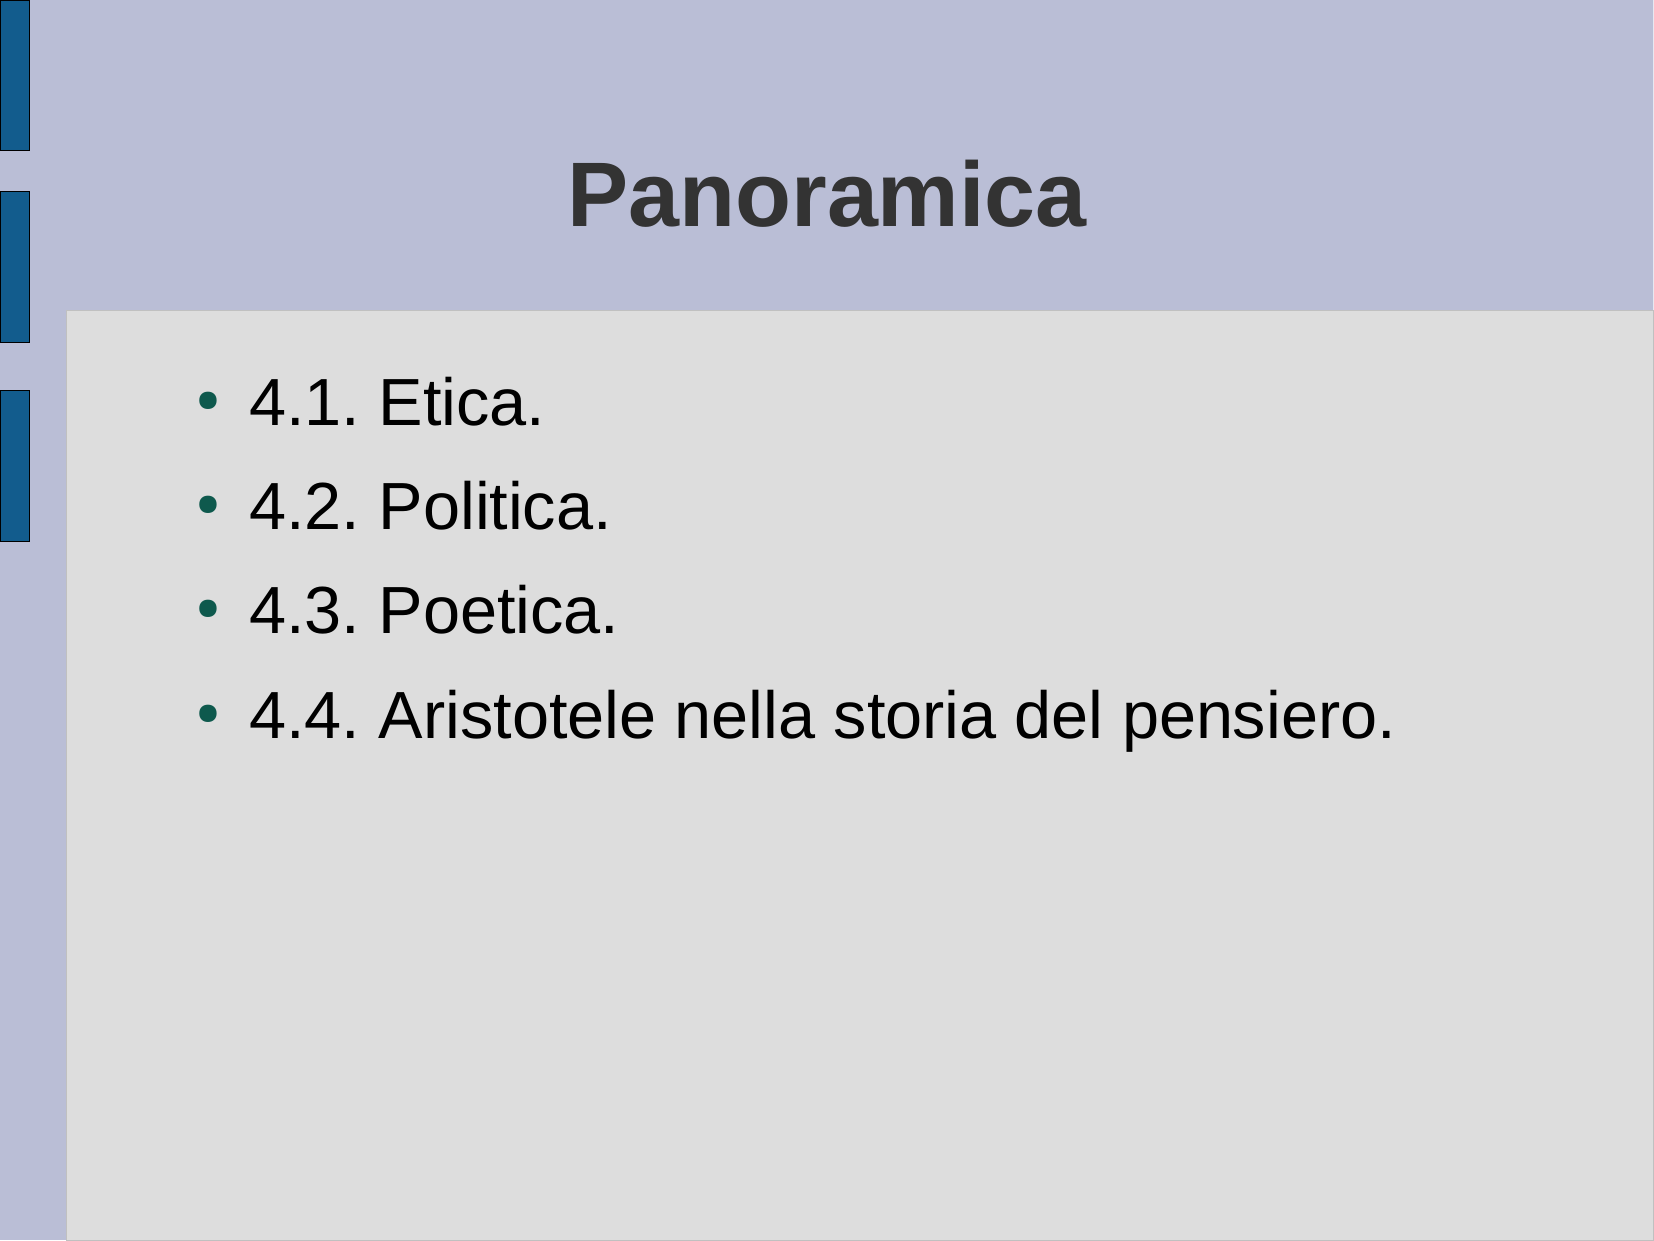

# Panoramica
4.1. Etica.
4.2. Politica.
4.3. Poetica.
4.4. Aristotele nella storia del pensiero.